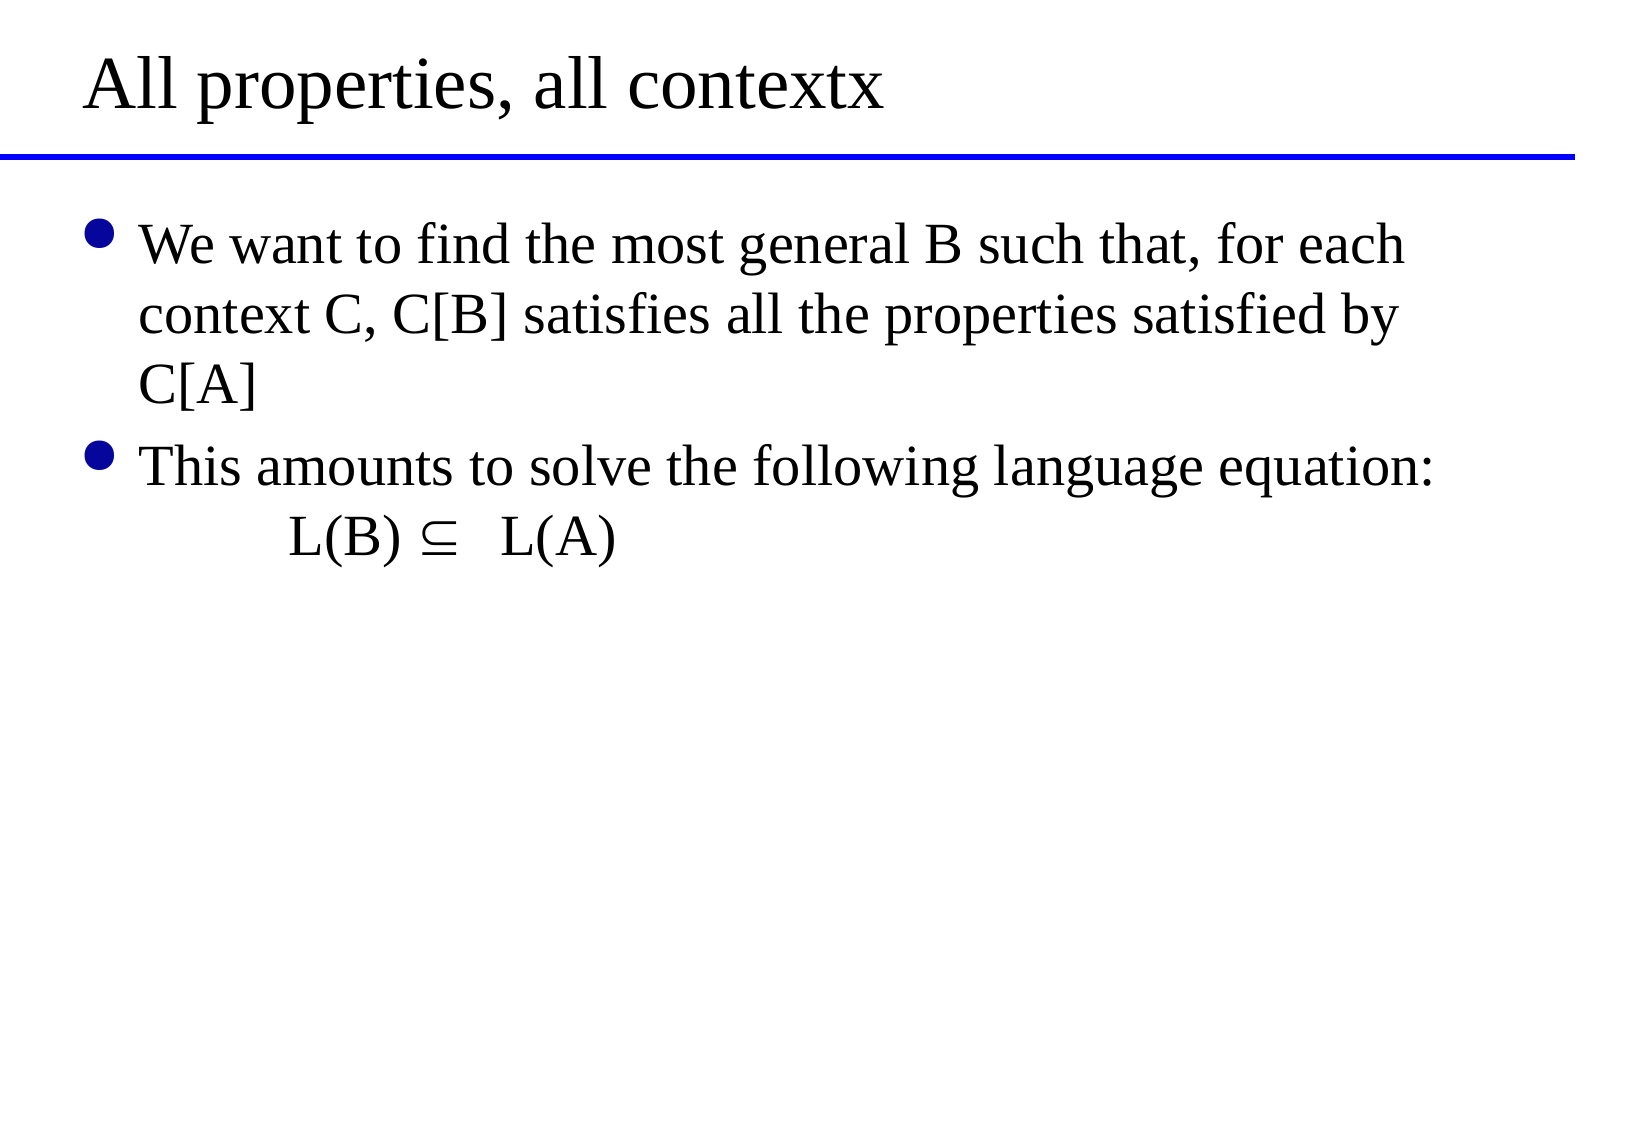

# All properties, all contextx
We want to find the most general B such that, for each context C, C[B] satisfies all the properties satisfied by C[A]
This amounts to solve the following language equation:
		L(B) Í L(A)